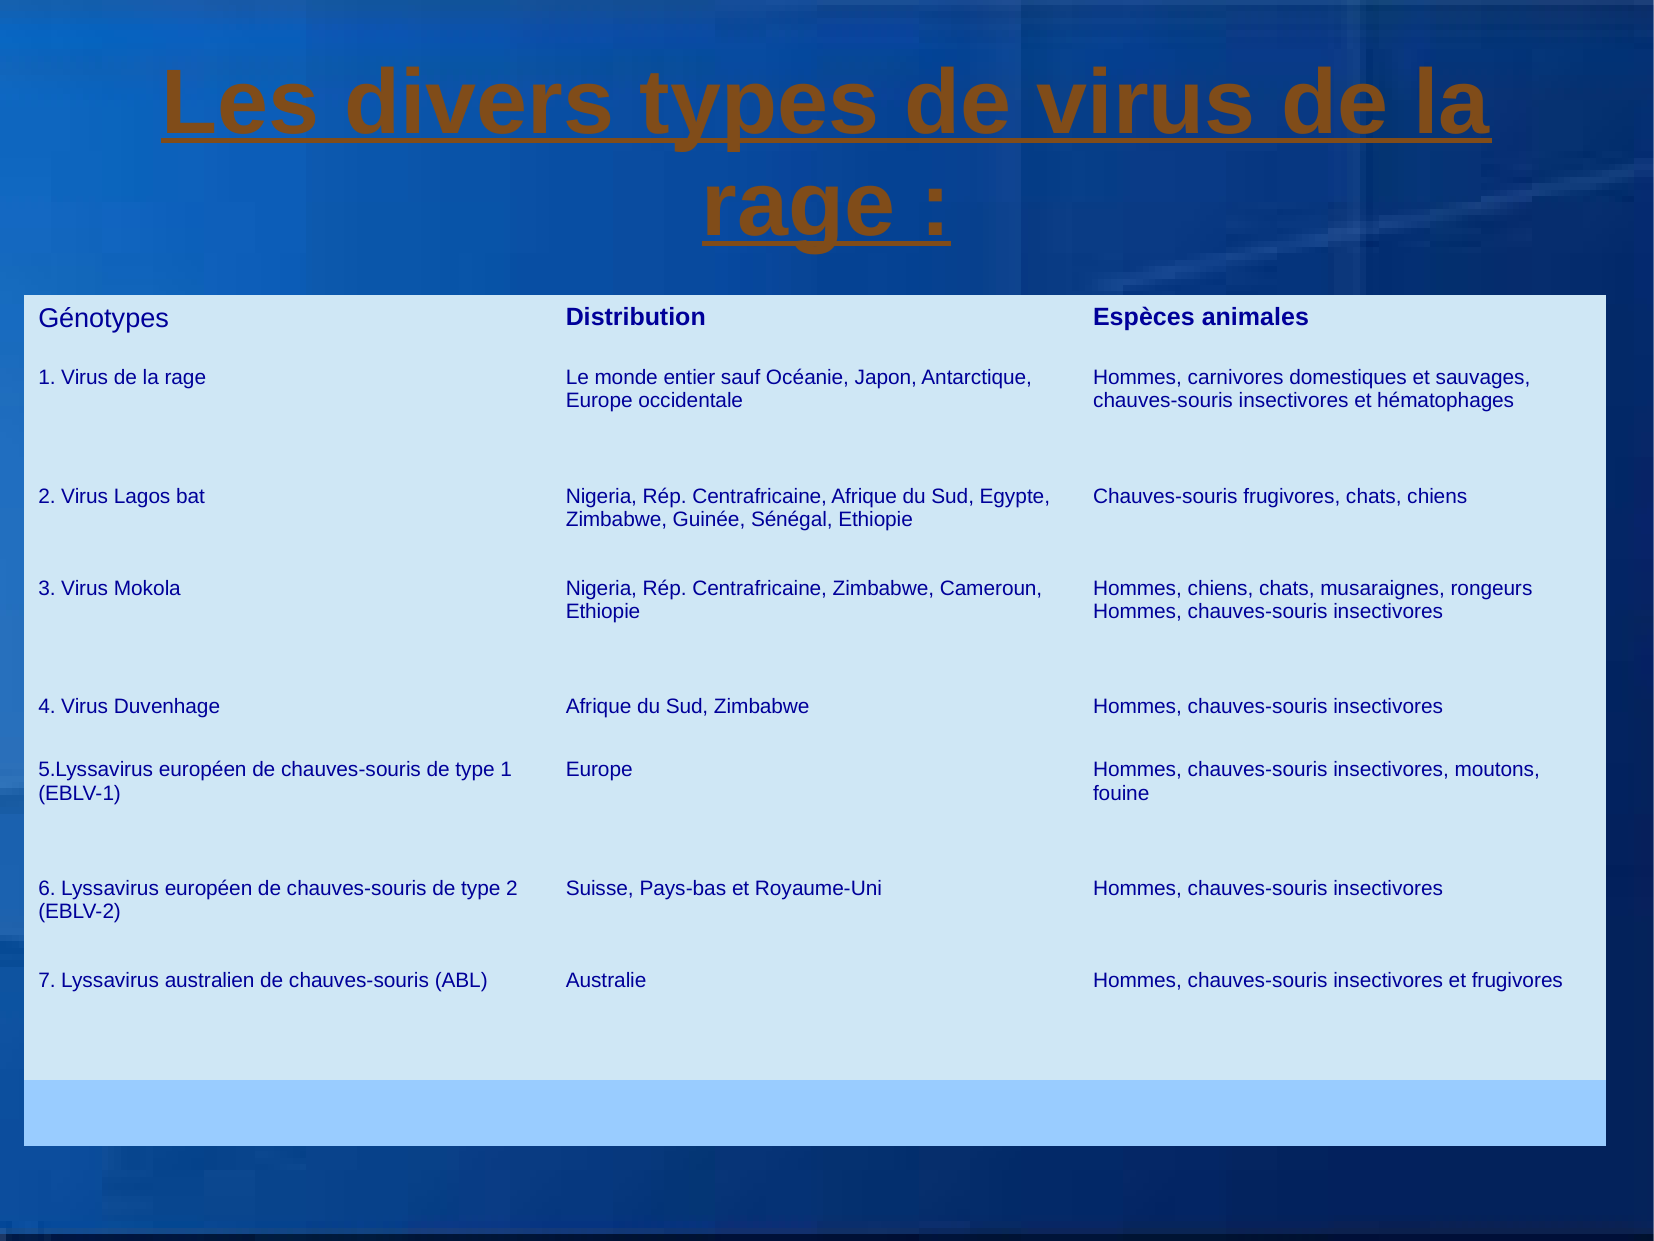

# Les divers types de virus de la rage :
| Génotypes | Distribution | Espèces animales |
| --- | --- | --- |
| 1. Virus de la rage | Le monde entier sauf Océanie, Japon, Antarctique, Europe occidentale | Hommes, carnivores domestiques et sauvages, chauves-souris insectivores et hématophages |
| 2. Virus Lagos bat | Nigeria, Rép. Centrafricaine, Afrique du Sud, Egypte, Zimbabwe, Guinée, Sénégal, Ethiopie | Chauves-souris frugivores, chats, chiens |
| 3. Virus Mokola | Nigeria, Rép. Centrafricaine, Zimbabwe, Cameroun, Ethiopie | Hommes, chiens, chats, musaraignes, rongeurs Hommes, chauves-souris insectivores |
| 4. Virus Duvenhage | Afrique du Sud, Zimbabwe | Hommes, chauves-souris insectivores |
| 5.Lyssavirus européen de chauves-souris de type 1 (EBLV-1) | Europe | Hommes, chauves-souris insectivores, moutons, fouine |
| 6. Lyssavirus européen de chauves-souris de type 2 (EBLV-2) | Suisse, Pays-bas et Royaume-Uni | Hommes, chauves-souris insectivores |
| 7. Lyssavirus australien de chauves-souris (ABL) | Australie | Hommes, chauves-souris insectivores et frugivores |
| | | |